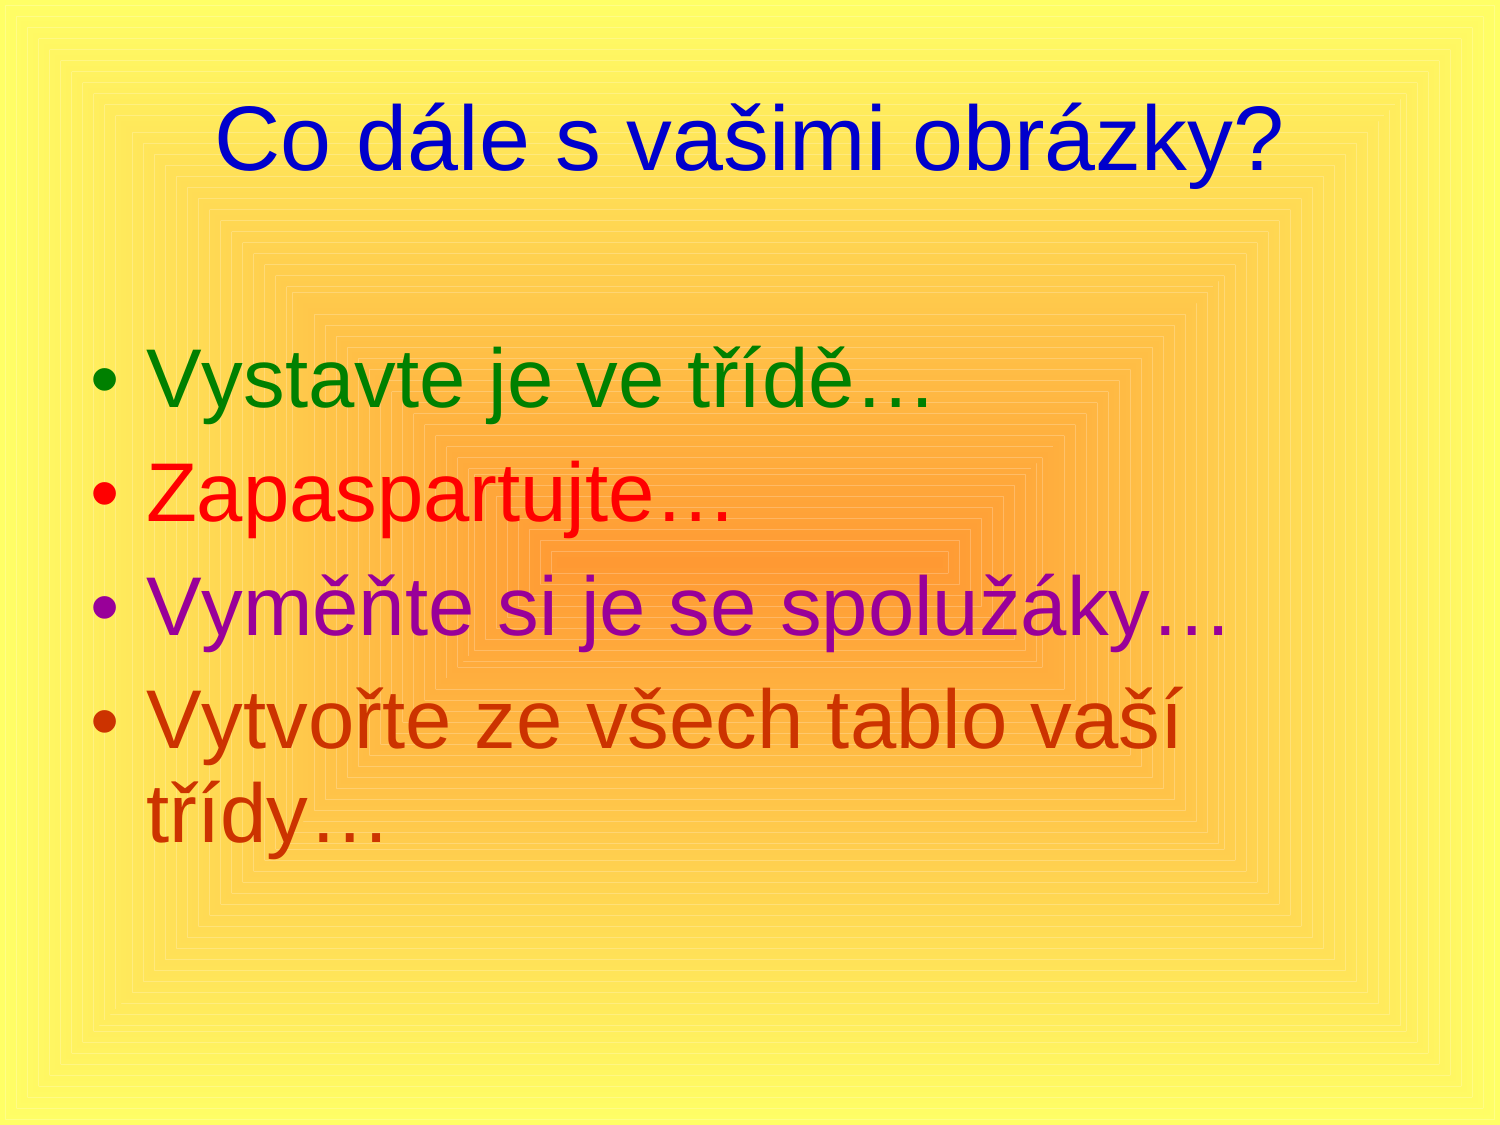

# Co dále s vašimi obrázky?
Vystavte je ve třídě…
Zapaspartujte…
Vyměňte si je se spolužáky…
Vytvořte ze všech tablo vaší třídy…